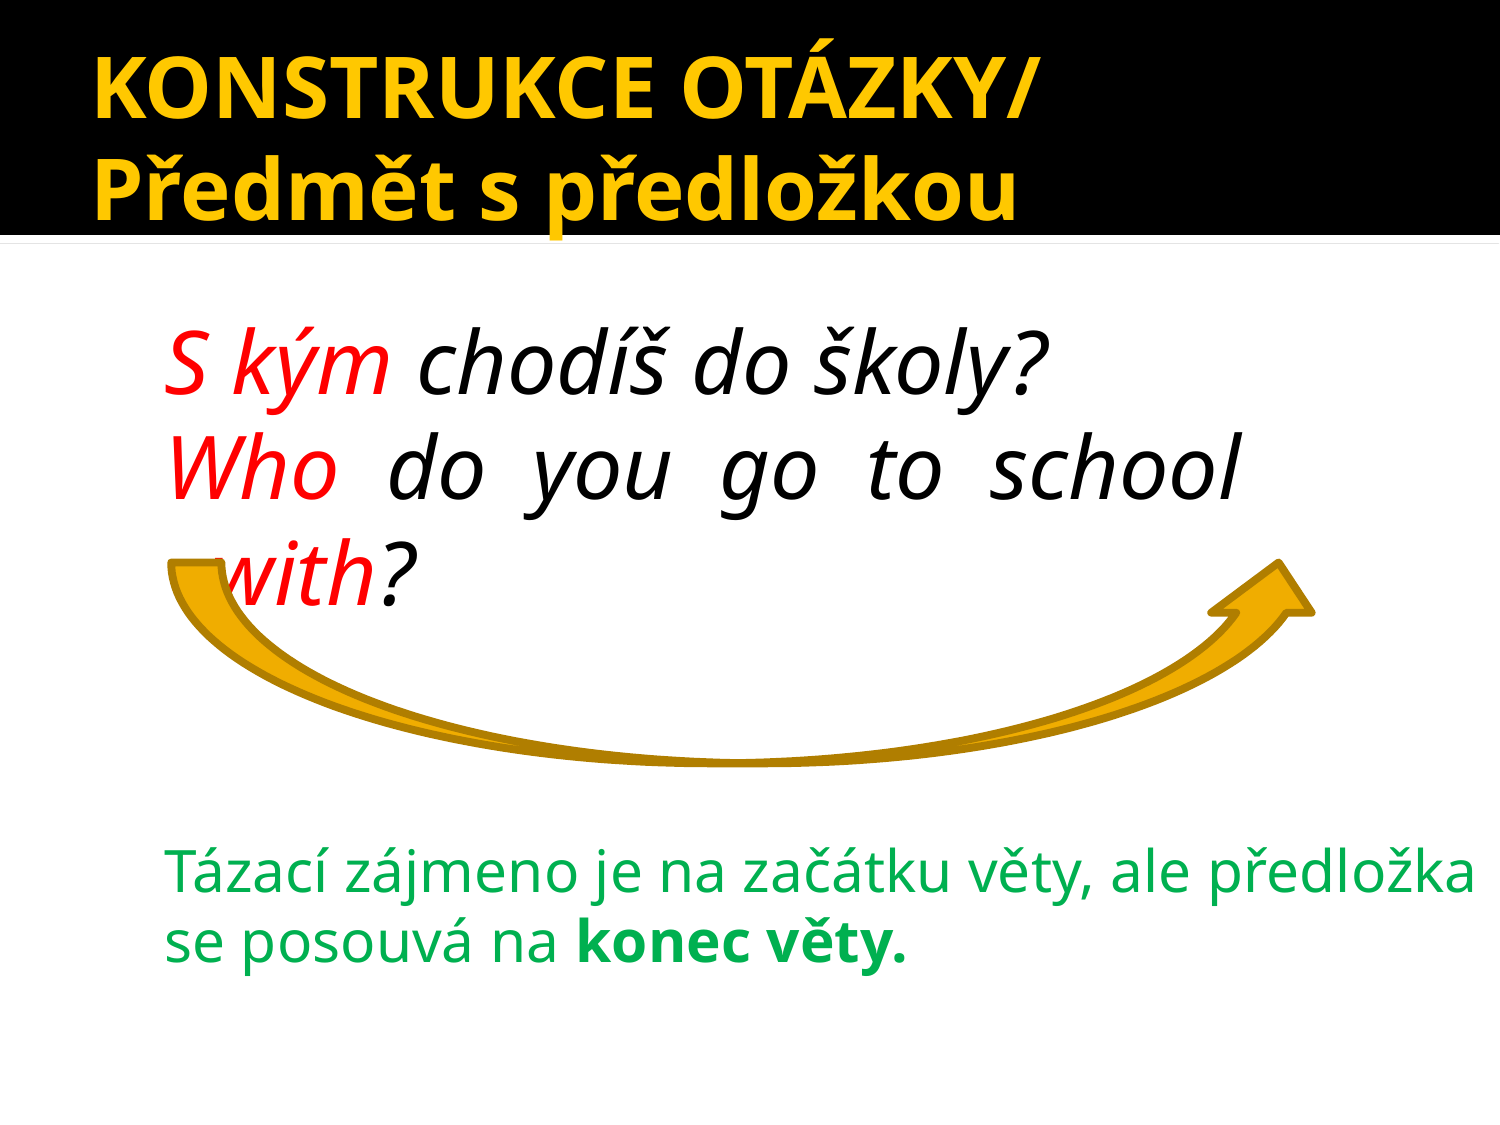

# KONSTRUKCE OTÁZKY/ Předmět s předložkou
S kým chodíš do školy?
Who do you go to school with?
Tázací zájmeno je na začátku věty, ale předložka
se posouvá na konec věty.